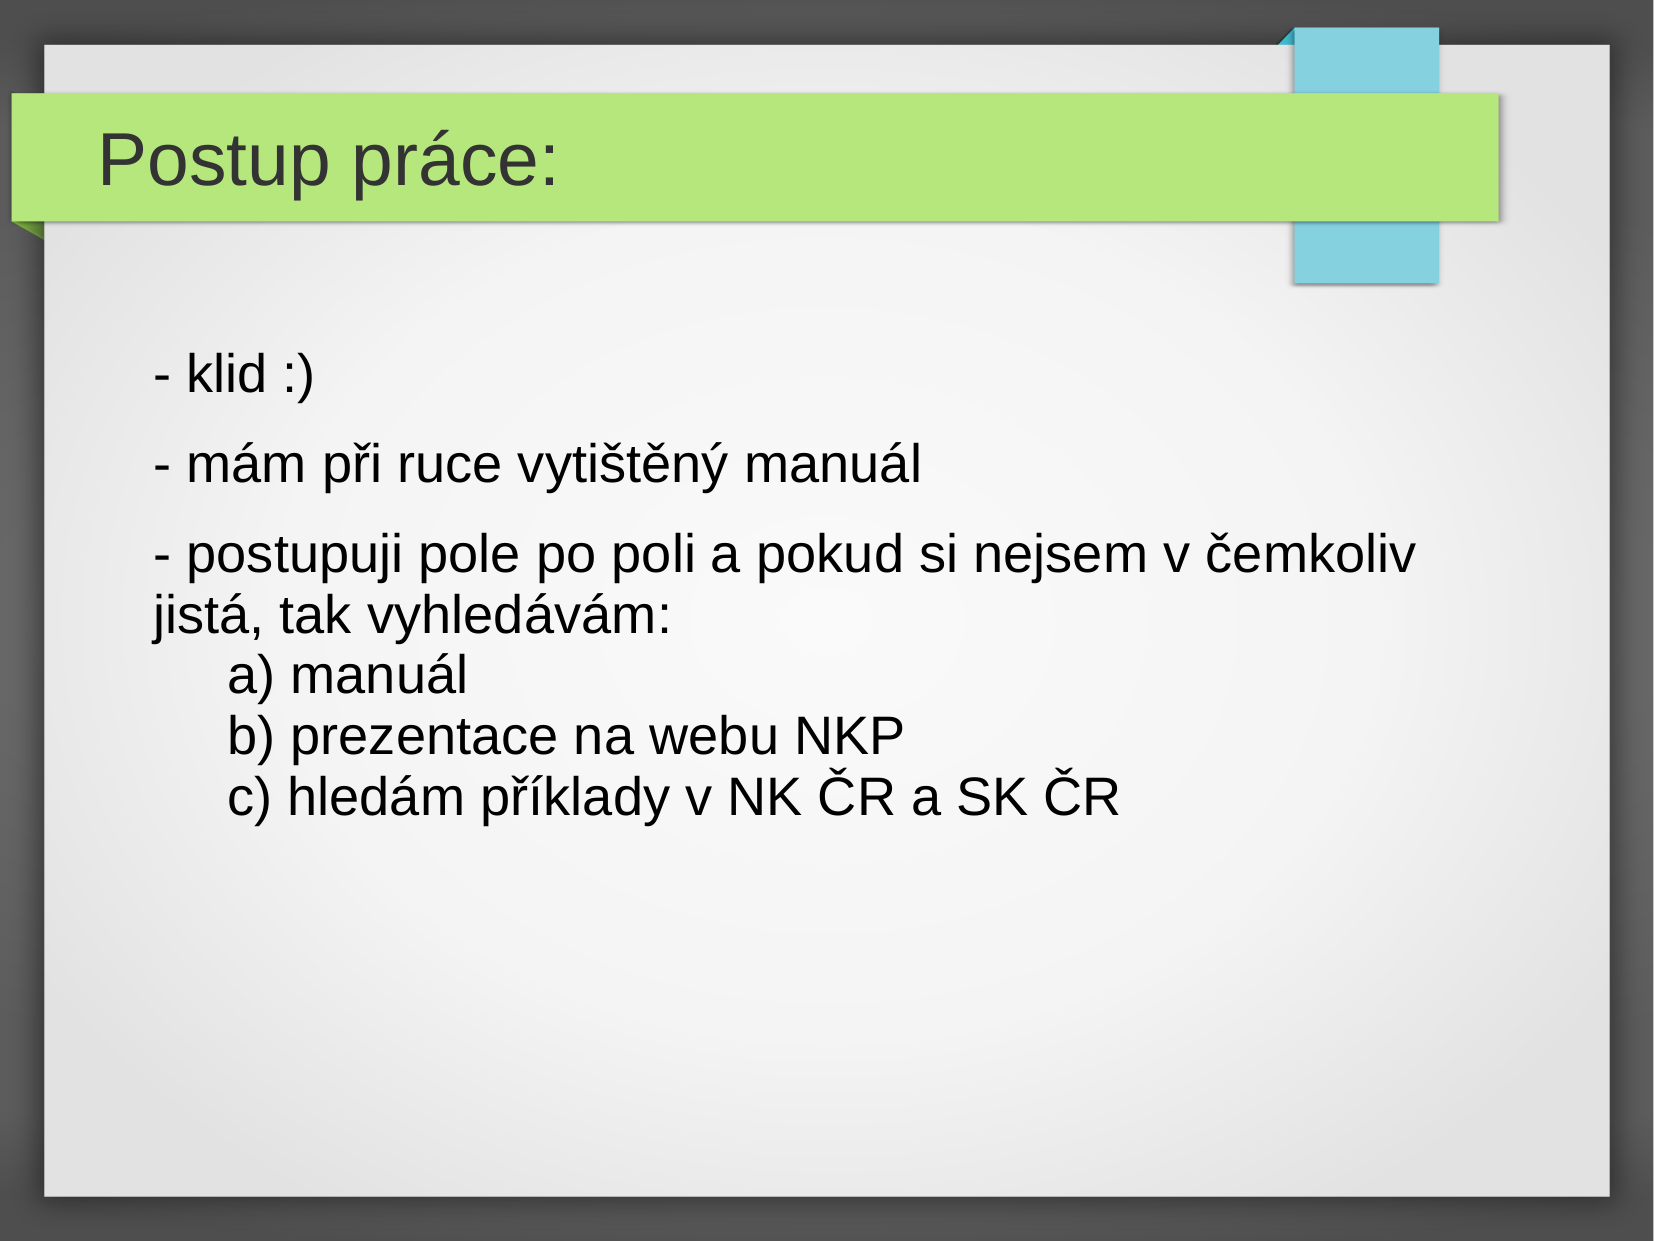

# Postup práce:
- klid :)
- mám při ruce vytištěný manuál
- postupuji pole po poli a pokud si nejsem v čemkoliv jistá, tak vyhledávám:
	a) manuál
	b) prezentace na webu NKP
	c) hledám příklady v NK ČR a SK ČR